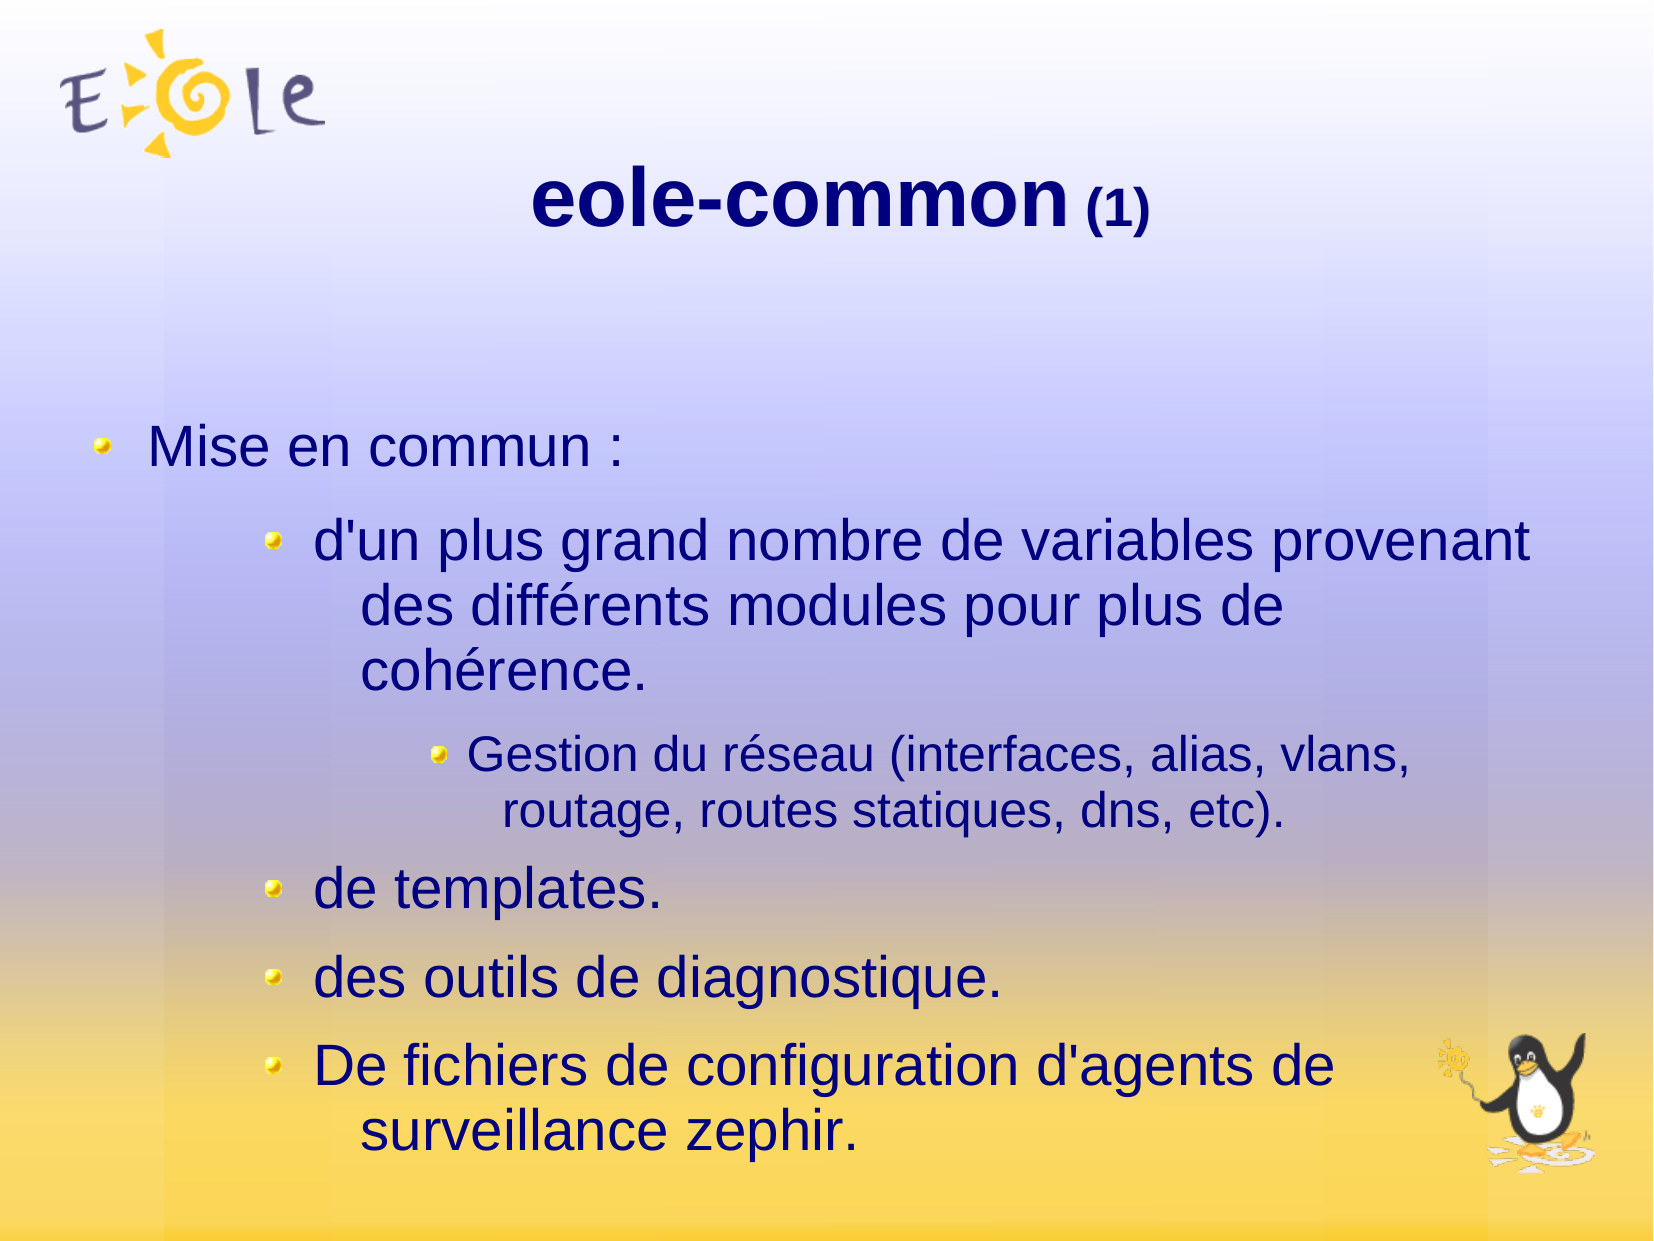

eole-common (1)
# Mise en commun :
d'un plus grand nombre de variables provenant des différents modules pour plus de cohérence.
Gestion du réseau (interfaces, alias, vlans, routage, routes statiques, dns, etc).
de templates.
des outils de diagnostique.
De fichiers de configuration d'agents de surveillance zephir.